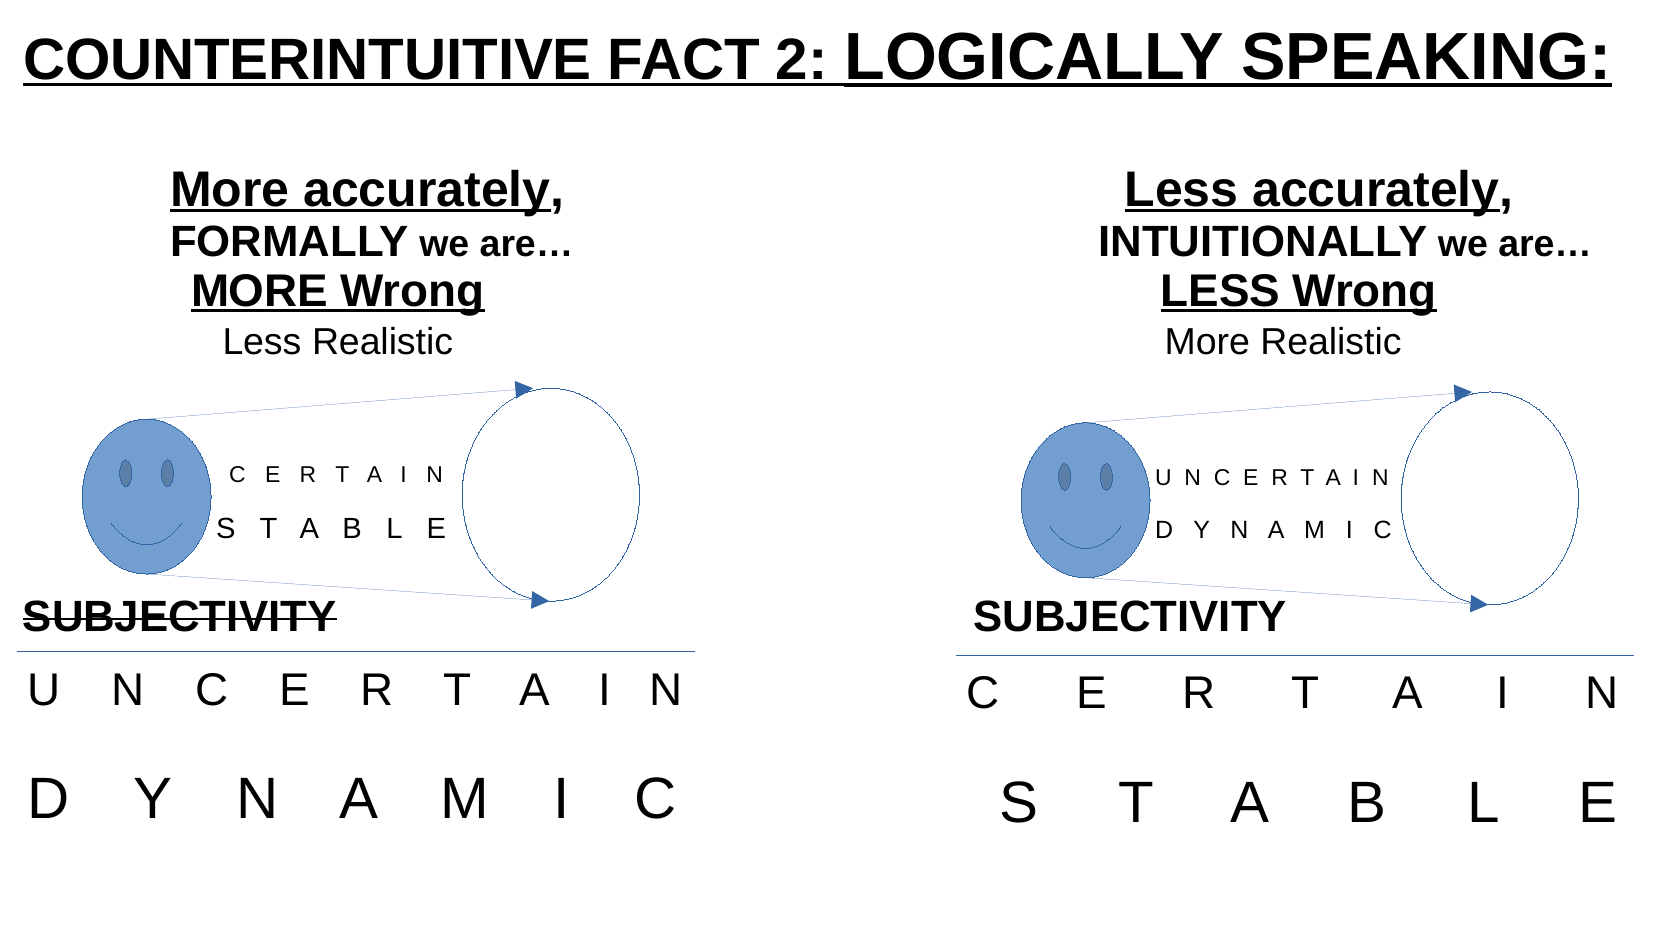

COUNTERINTUITIVE FACT 2: LOGICALLY SPEAKING:
 More accurately, Less accurately,
 FORMALLY we are… INTUITIONALLY we are…
 MORE Wrong LESS Wrong
 Less Realistic More Realistic
 C E R T A I N
S T A B L E
U N C E R T A I N
D Y N A M I C
SUBJECTIVITY
SUBJECTIVITY
U N C E R T A I N
D Y N A M I C
C E R T A I N
 S T A B L E